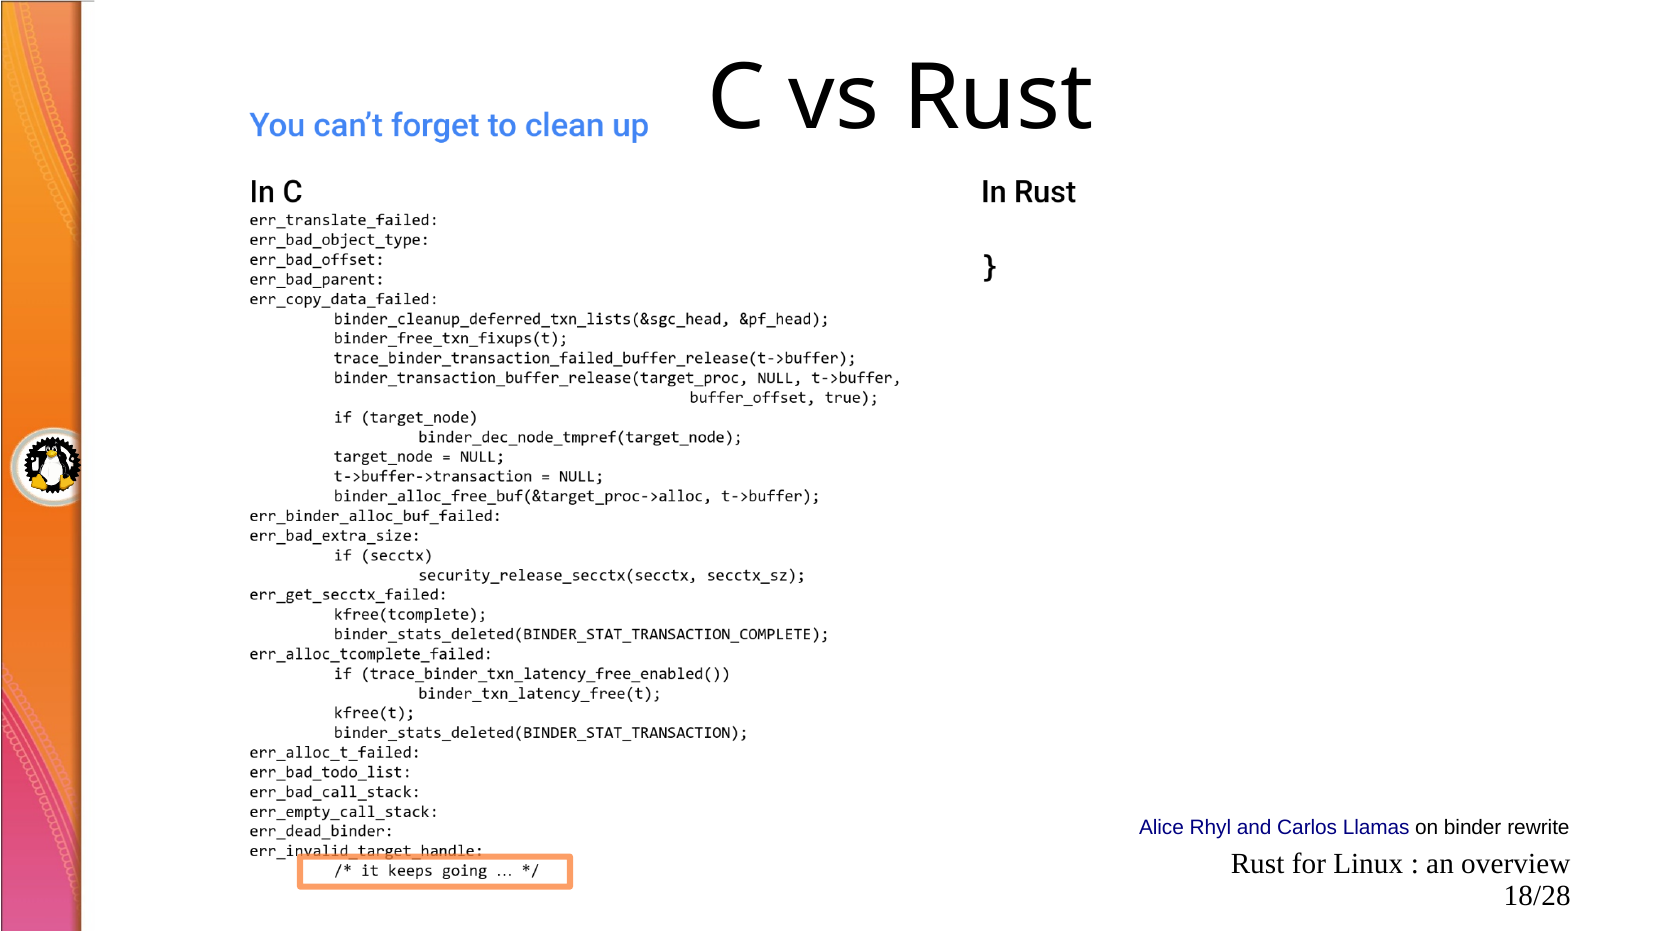

# C vs Rust
Alice Rhyl and Carlos Llamas on binder rewrite
18